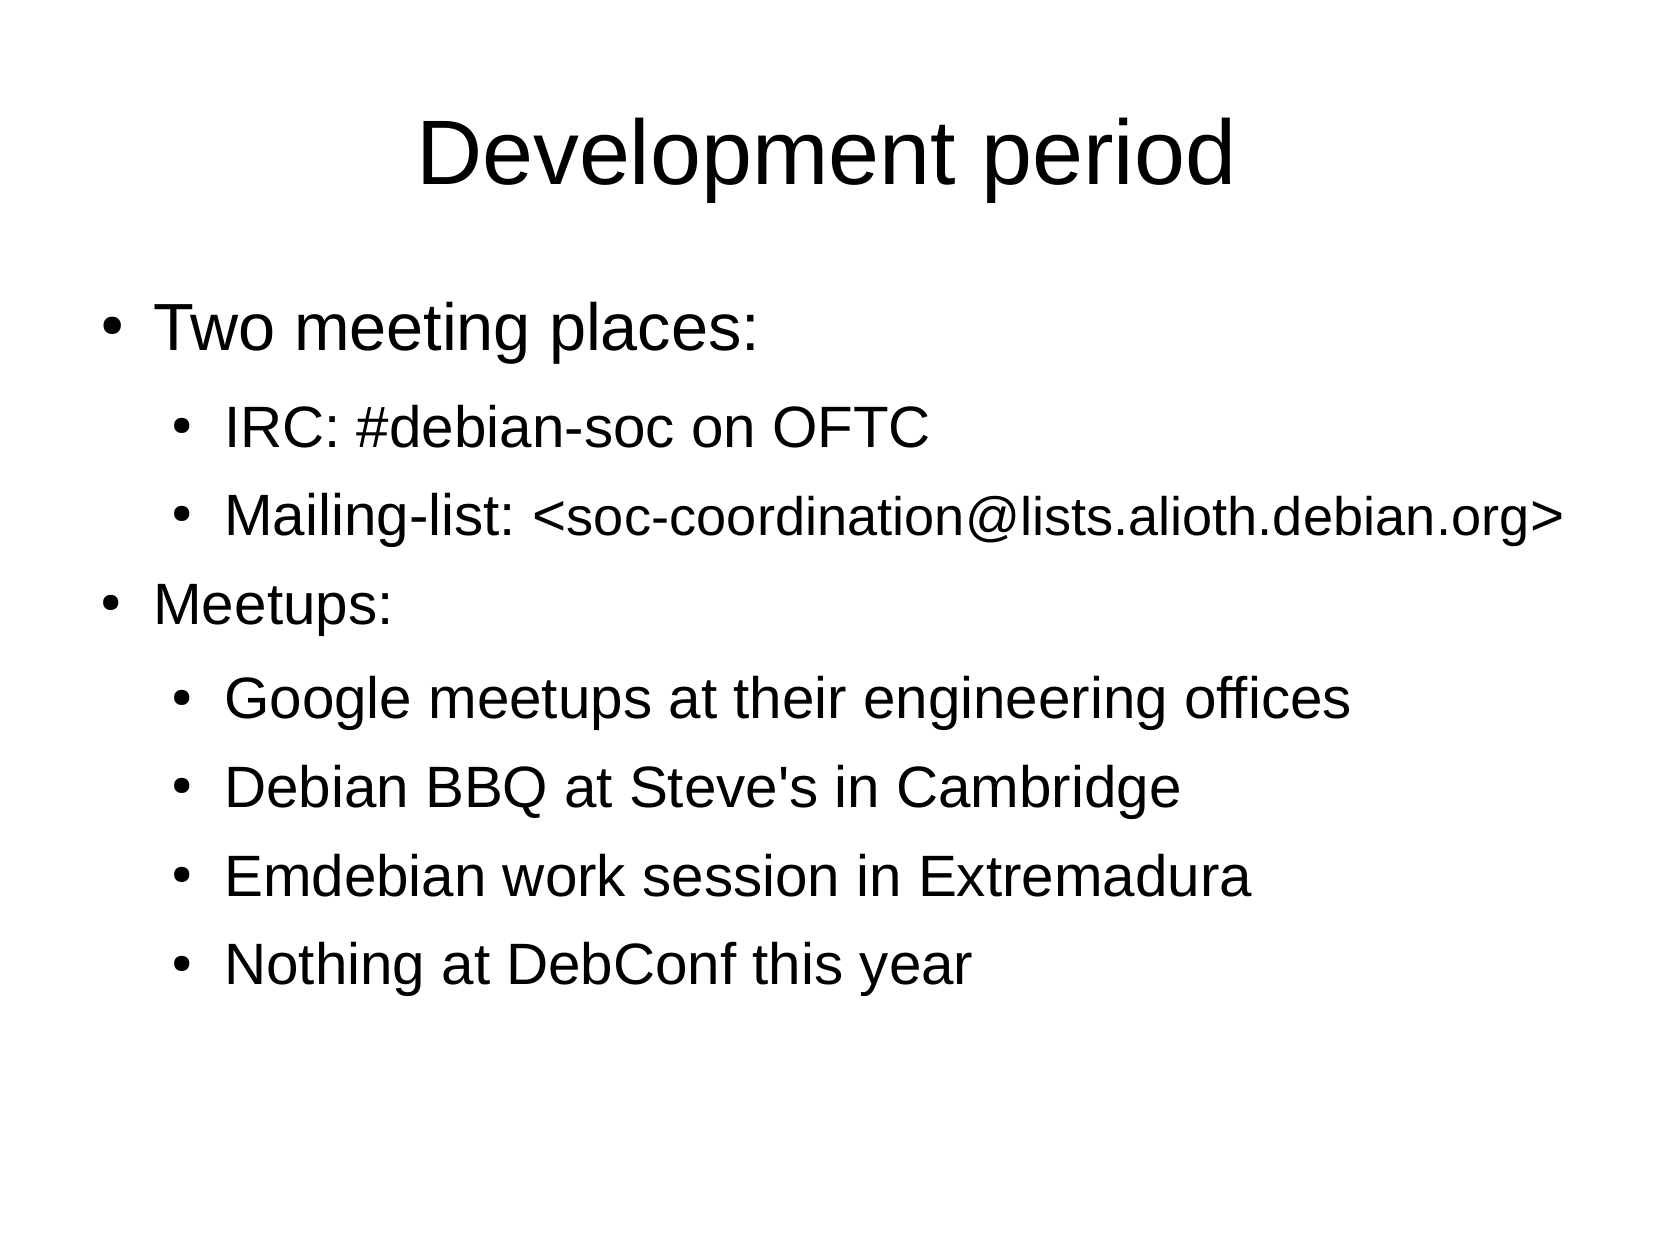

# Development period
Two meeting places:
IRC: #debian-soc on OFTC
Mailing-list: <soc-coordination@lists.alioth.debian.org>
Meetups:
Google meetups at their engineering offices
Debian BBQ at Steve's in Cambridge
Emdebian work session in Extremadura
Nothing at DebConf this year